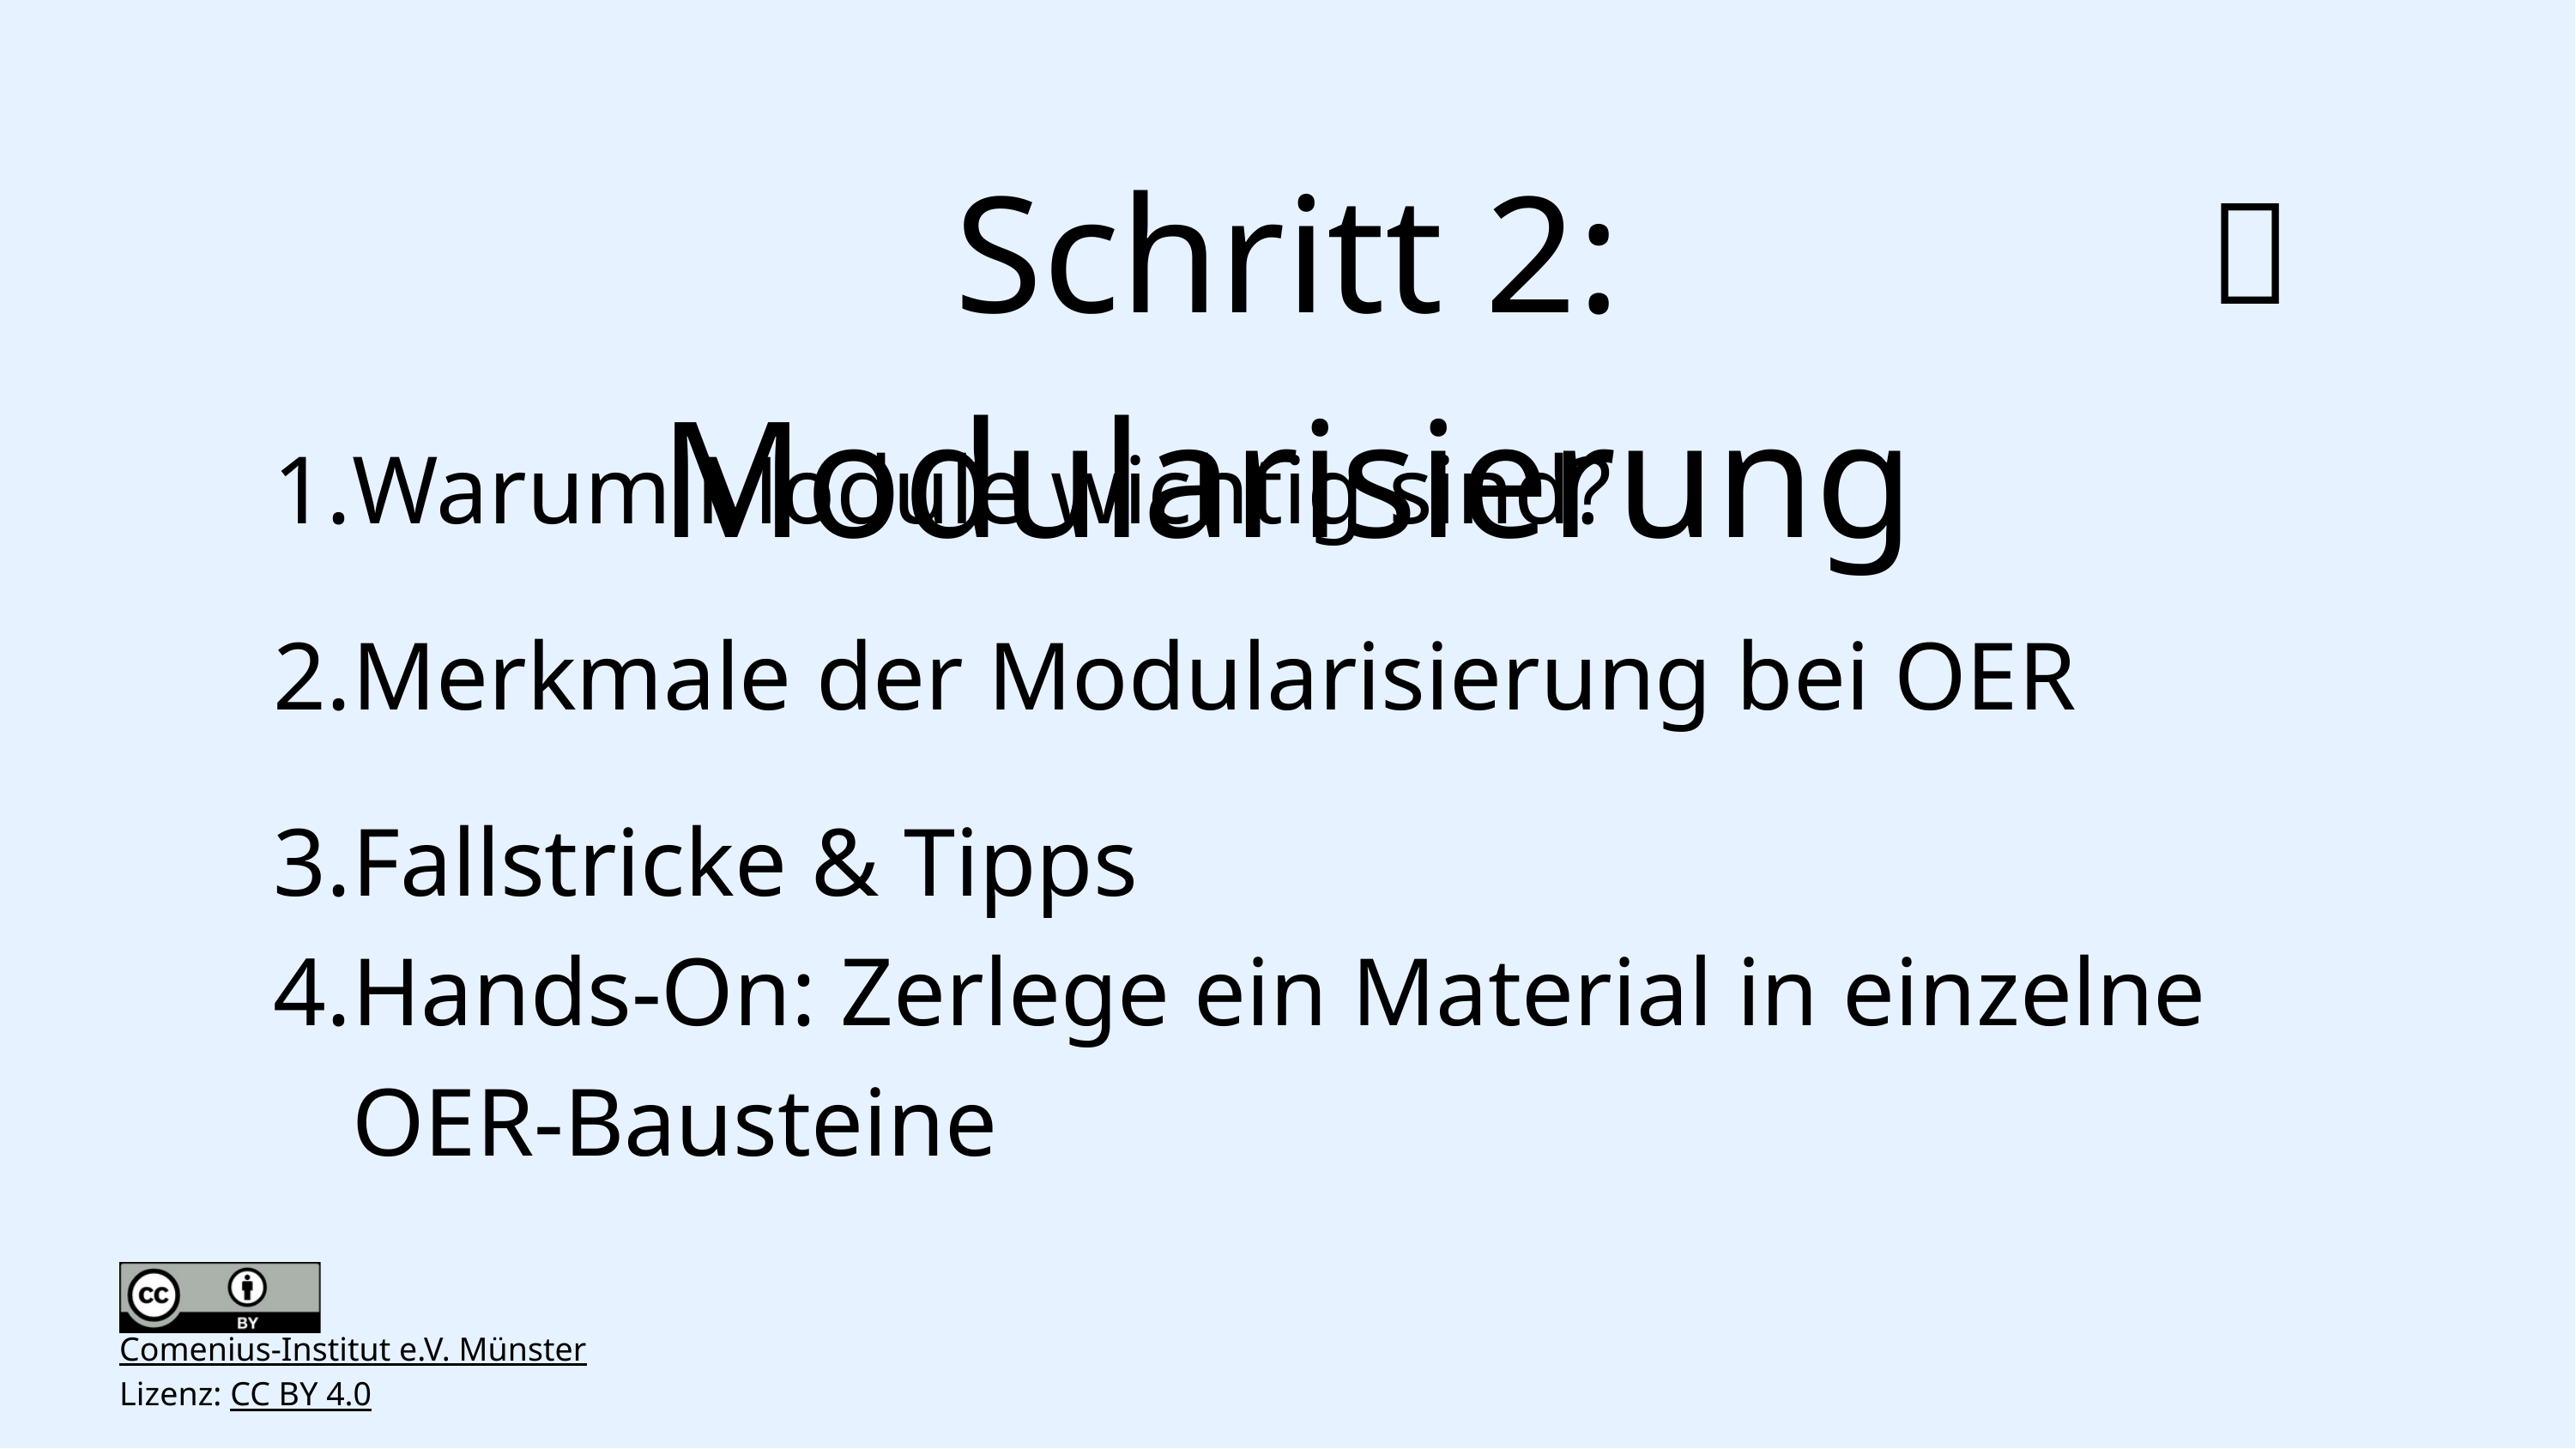

Schritt 2: Modularisierung
🧩
Warum Module wichtig sind?
Merkmale der Modularisierung bei OER
Fallstricke & Tipps
Hands-On: Zerlege ein Material in einzelne OER-Bausteine
Comenius-Institut e.V. Münster
Lizenz: CC BY 4.0